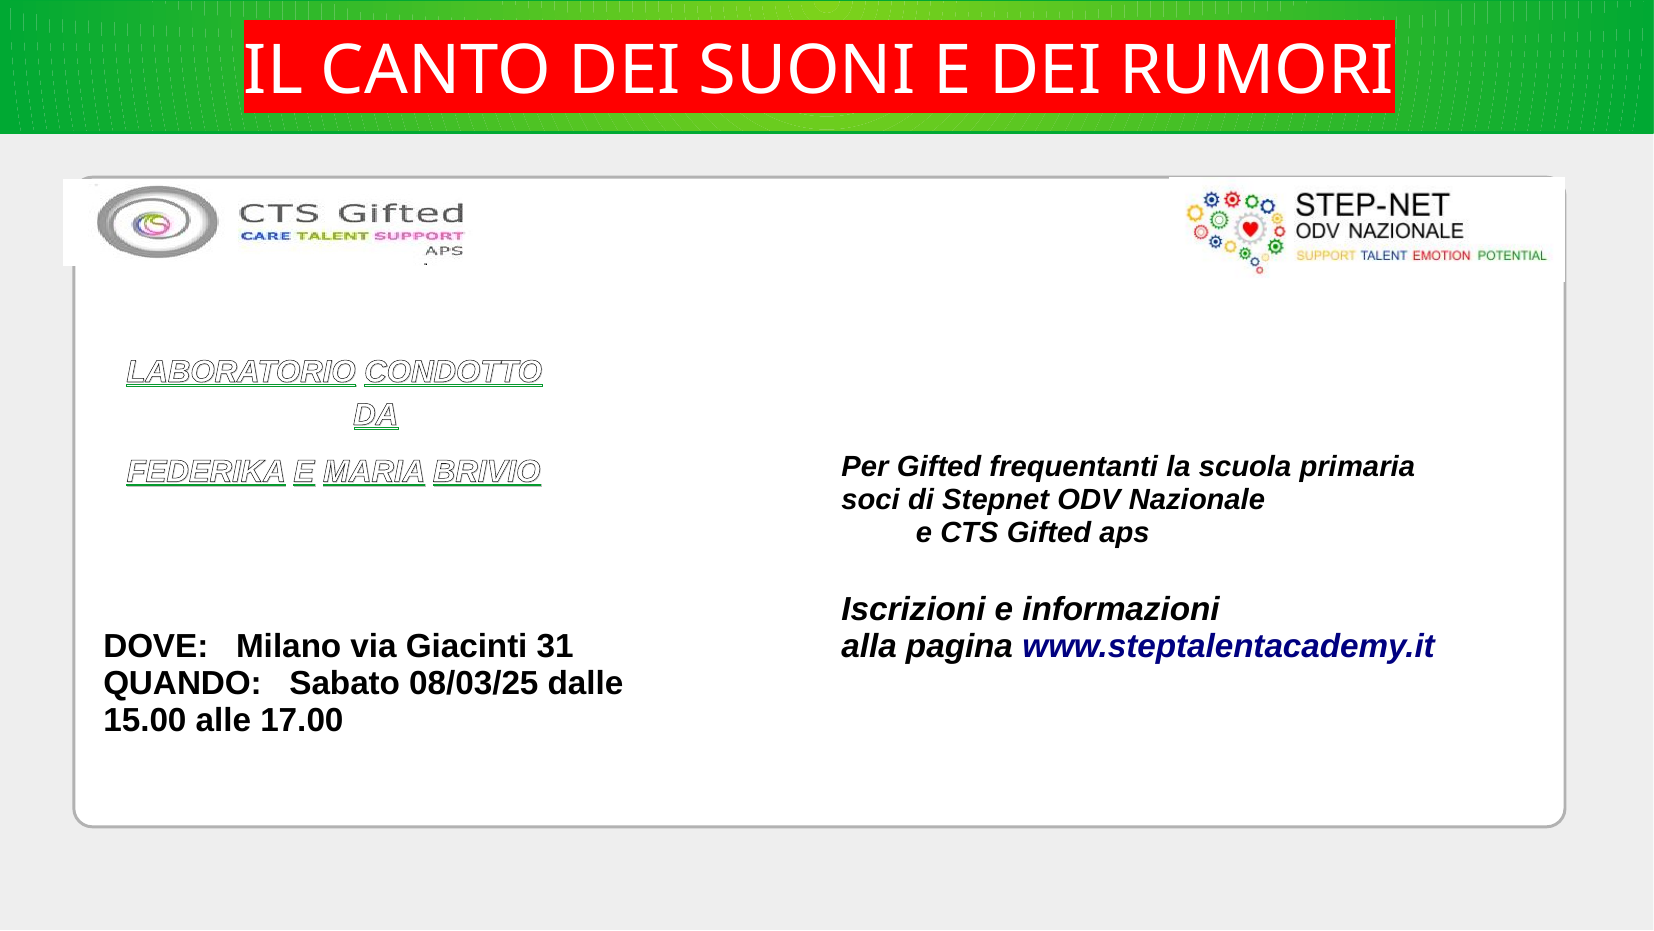

# IL CANTO DEI SUONI E DEI RUMORI
 LABORATORIO CONDOTTO DA
 FEDERIKA E MARIA BRIVIO
Per Gifted frequentanti la scuola primaria
soci di Stepnet ODV Nazionale
 e CTS Gifted aps
Iscrizioni e informazioni
alla pagina www.steptalentacademy.it
DOVE: Milano via Giacinti 31
QUANDO: Sabato 08/03/25 dalle 15.00 alle 17.00